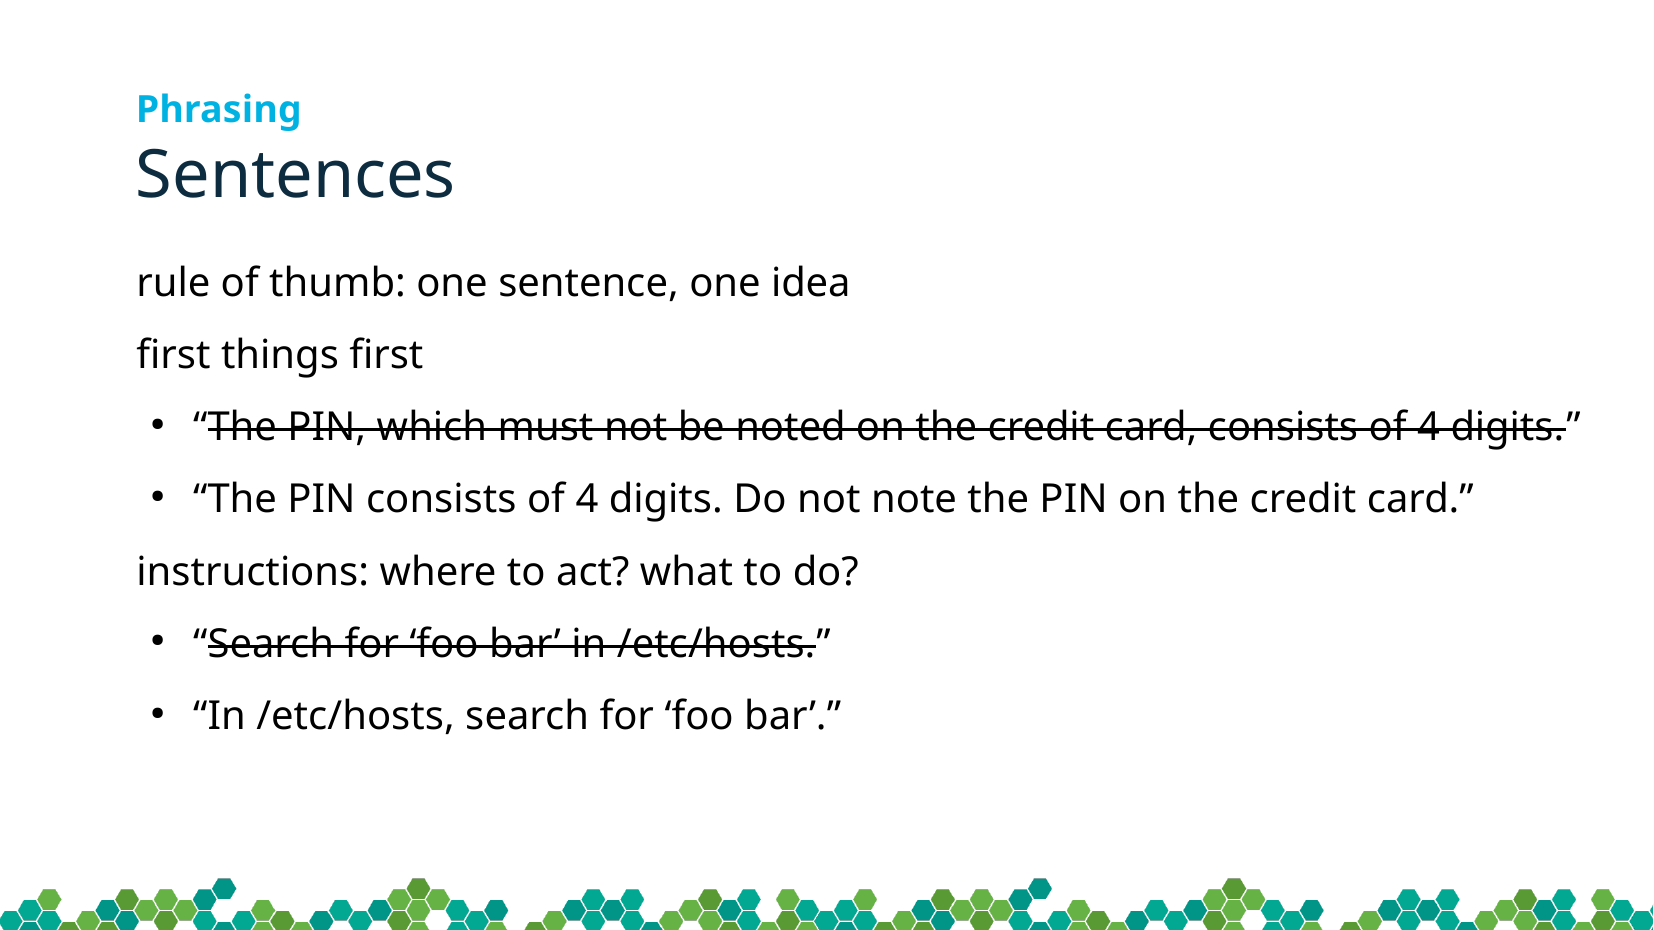

# Phrasing Sentences
rule of thumb: one sentence, one idea
first things first
“The PIN, which must not be noted on the credit card, consists of 4 digits.”
“The PIN consists of 4 digits. Do not note the PIN on the credit card.”
instructions: where to act? what to do?
“Search for ‘foo bar’ in /etc/hosts.”
“In /etc/hosts, search for ‘foo bar’.”